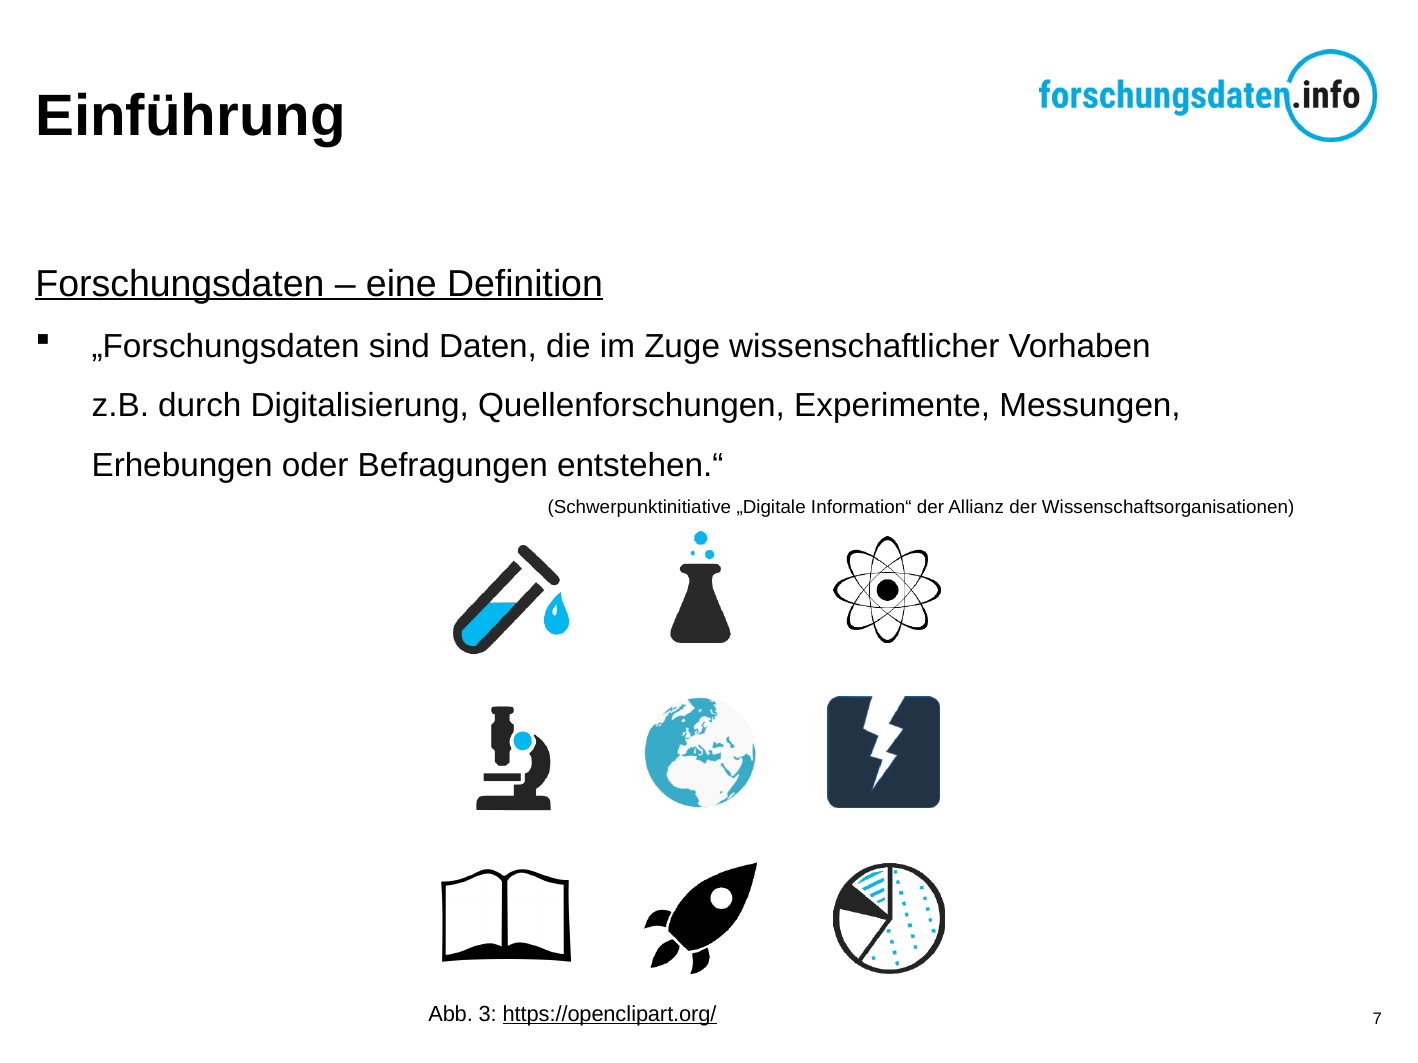

# Einführung
Forschungsdaten – eine Definition
„Forschungsdaten sind Daten, die im Zuge wissenschaftlicher Vorhaben
	z.B. durch Digitalisierung, Quellenforschungen, Experimente, Messungen, Erhebungen oder Befragungen entstehen.“
(Schwerpunktinitiative „Digitale Information“ der Allianz der Wissenschaftsorganisationen)
Abb. 3: https://openclipart.org/